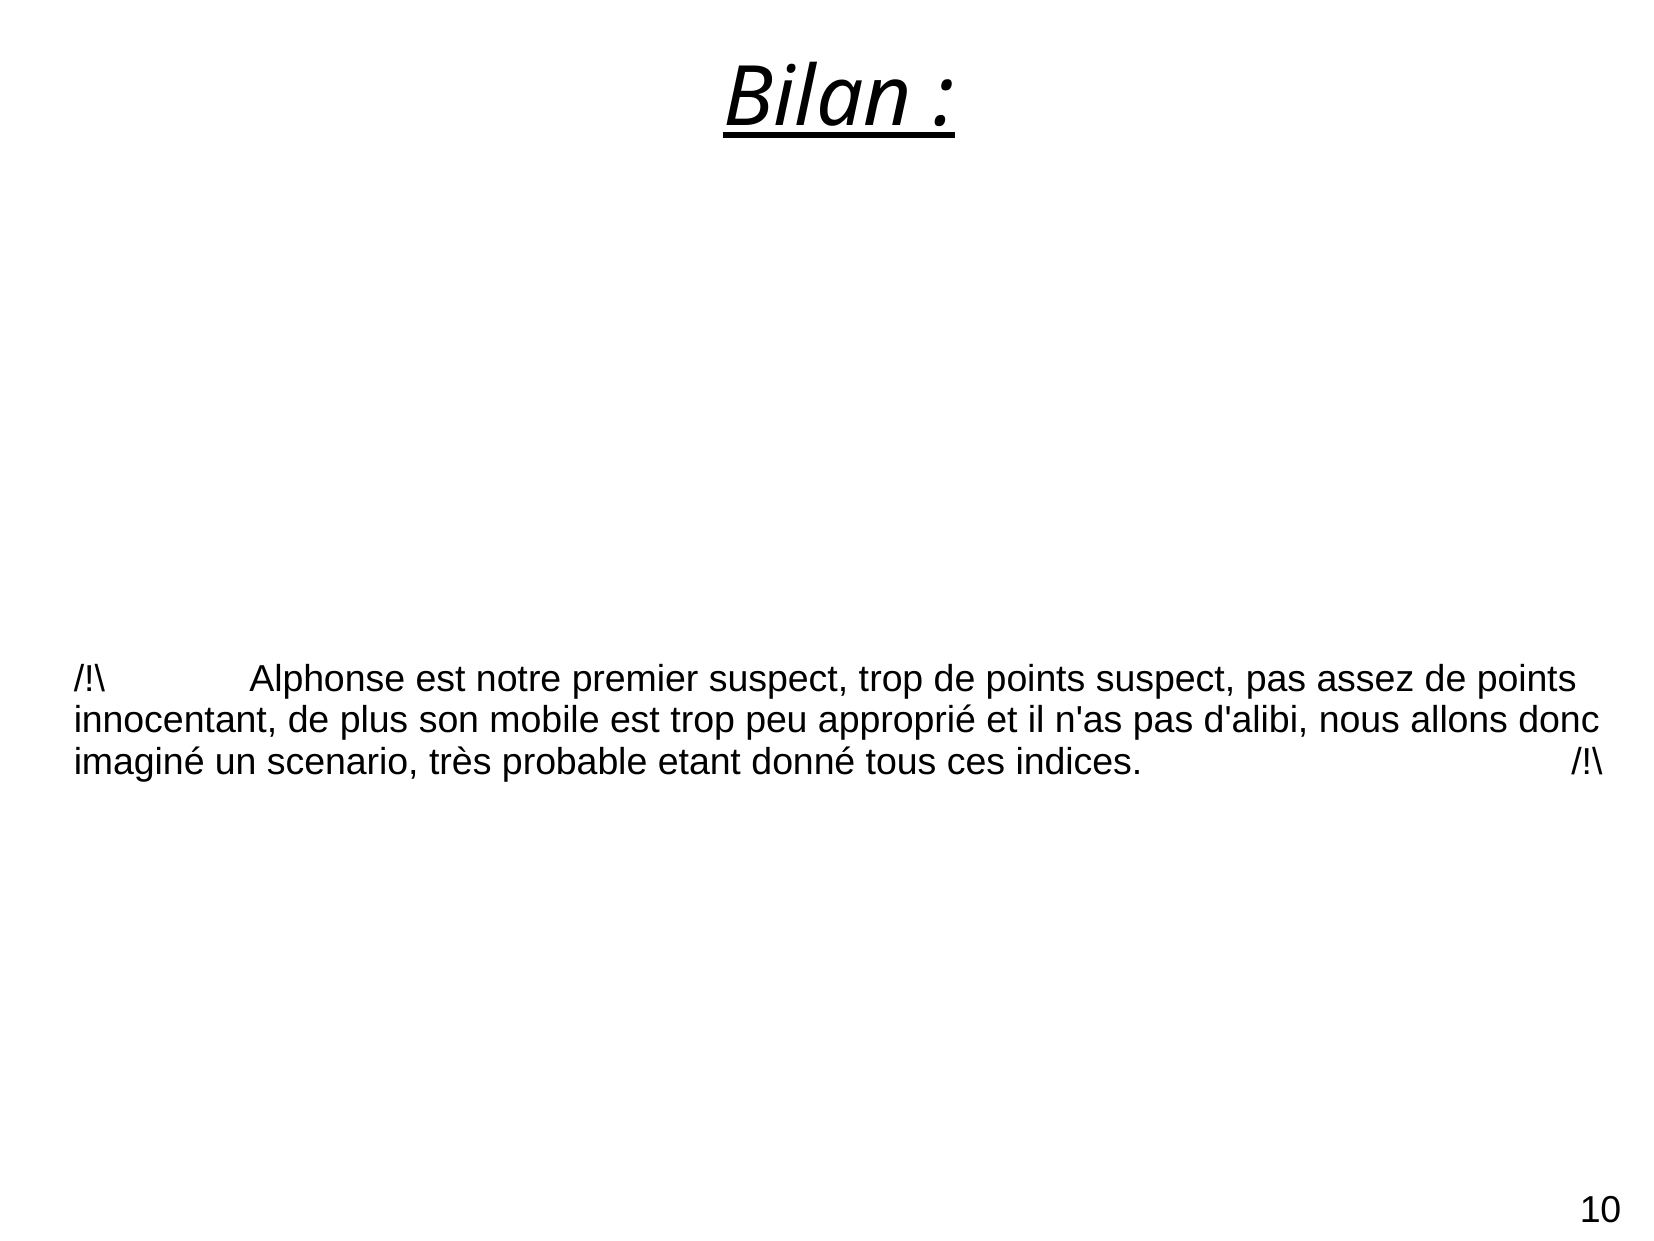

Bilan :
/!\ Alphonse est notre premier suspect, trop de points suspect, pas assez de points innocentant, de plus son mobile est trop peu approprié et il n'as pas d'alibi, nous allons donc imaginé un scenario, très probable etant donné tous ces indices. /!\
10